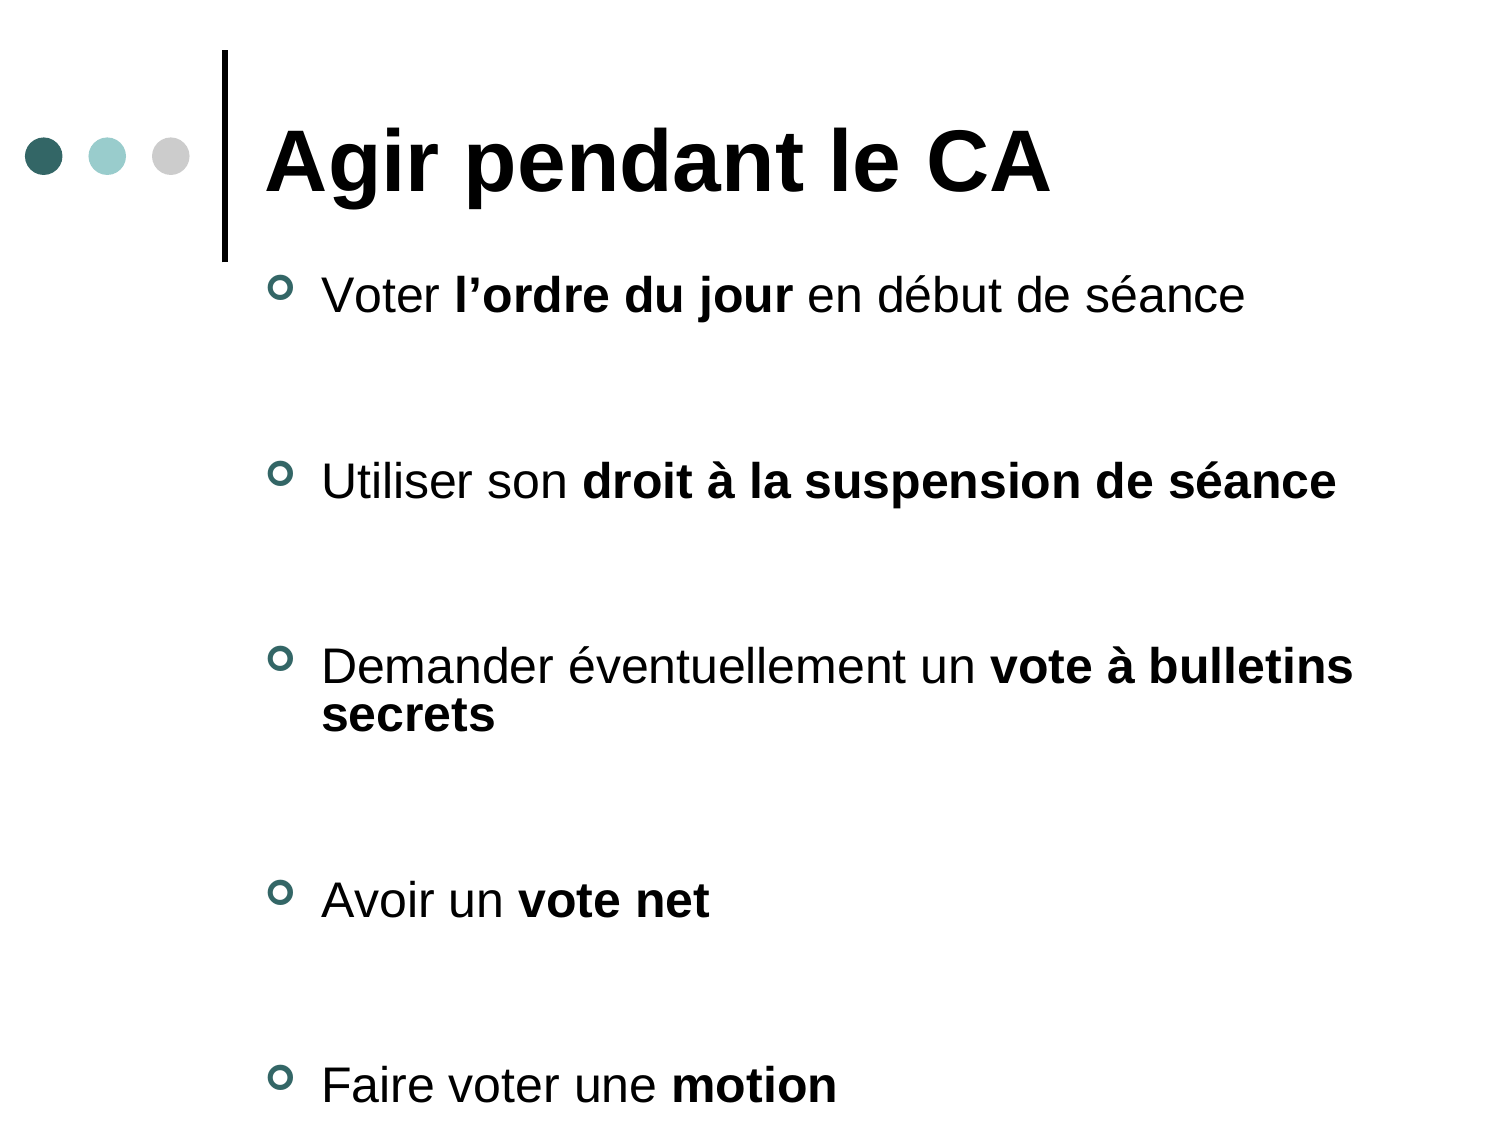

# Agir pendant le CA
Voter l’ordre du jour en début de séance
Utiliser son droit à la suspension de séance
Demander éventuellement un vote à bulletins secrets
Avoir un vote net
Faire voter une motion